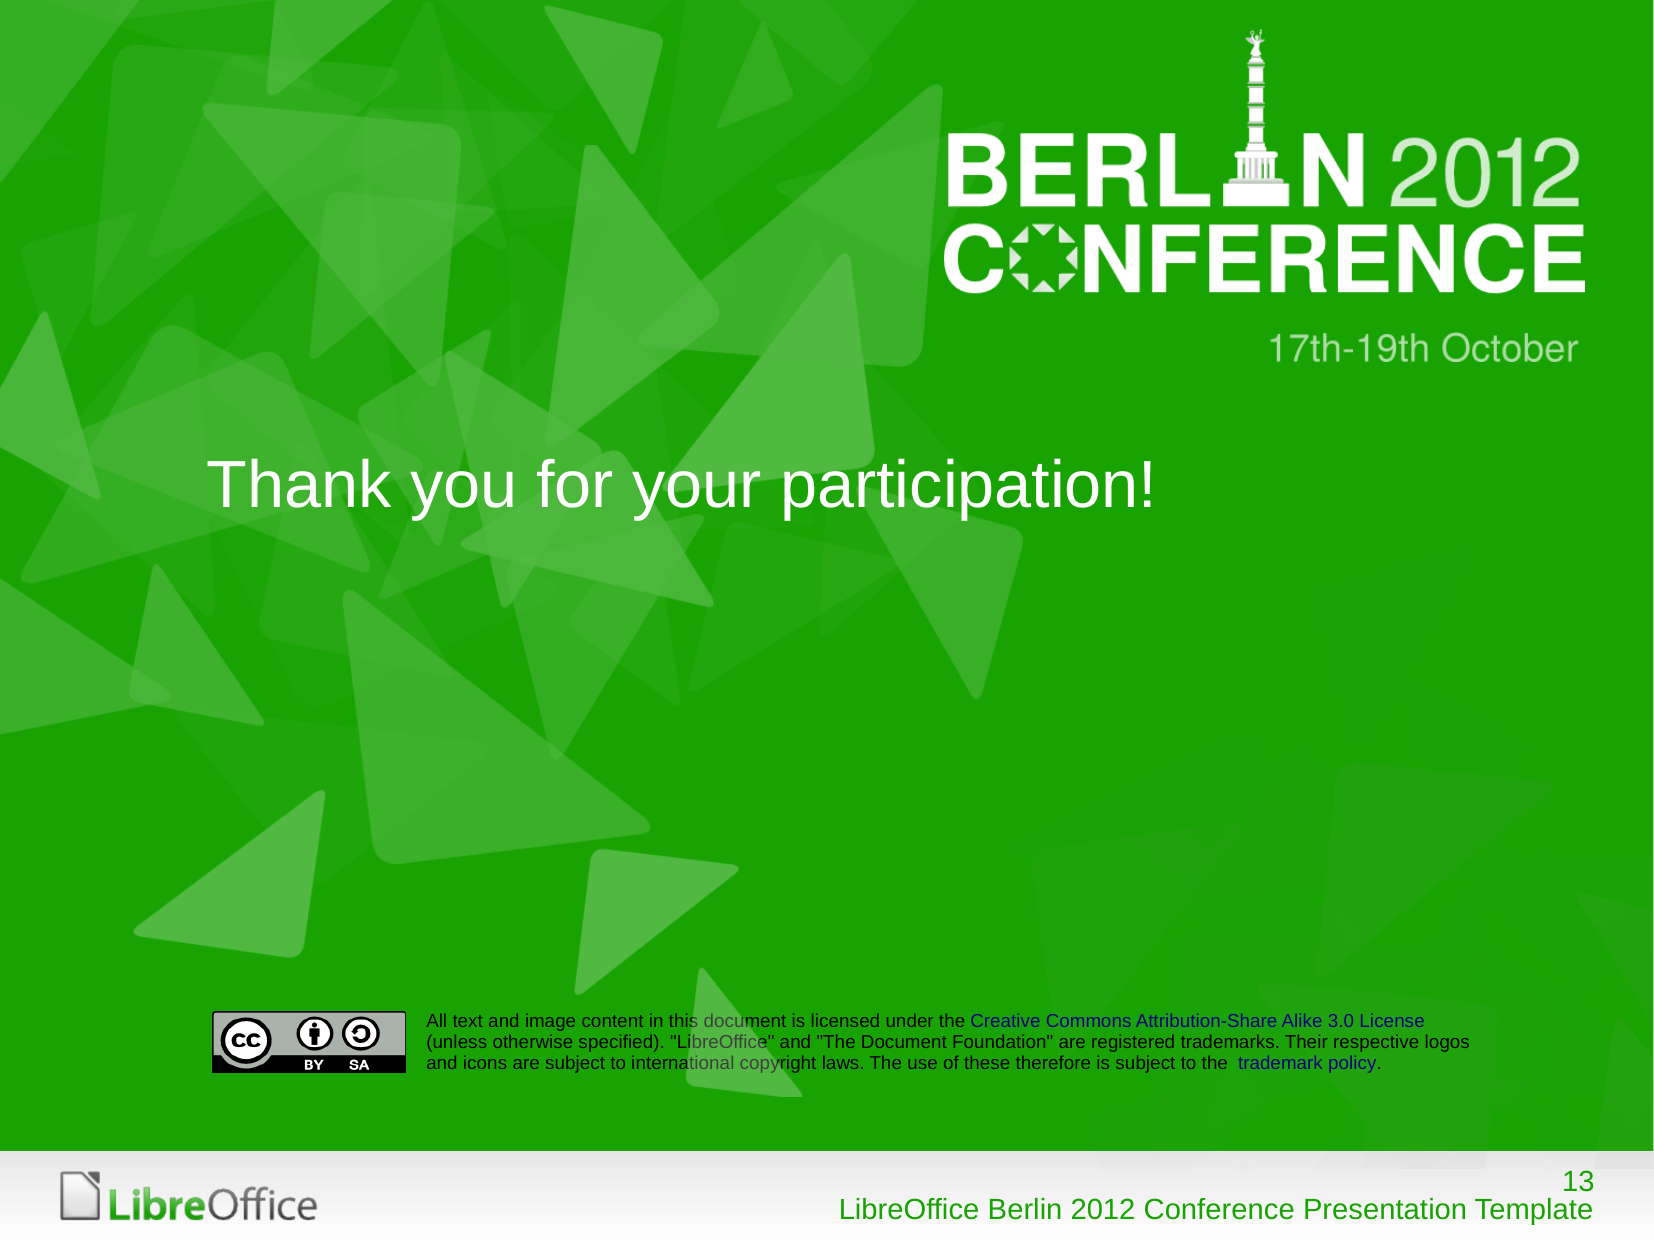

# Thank you for your participation!
13
LibreOffice Berlin 2012 Conference Presentation Template